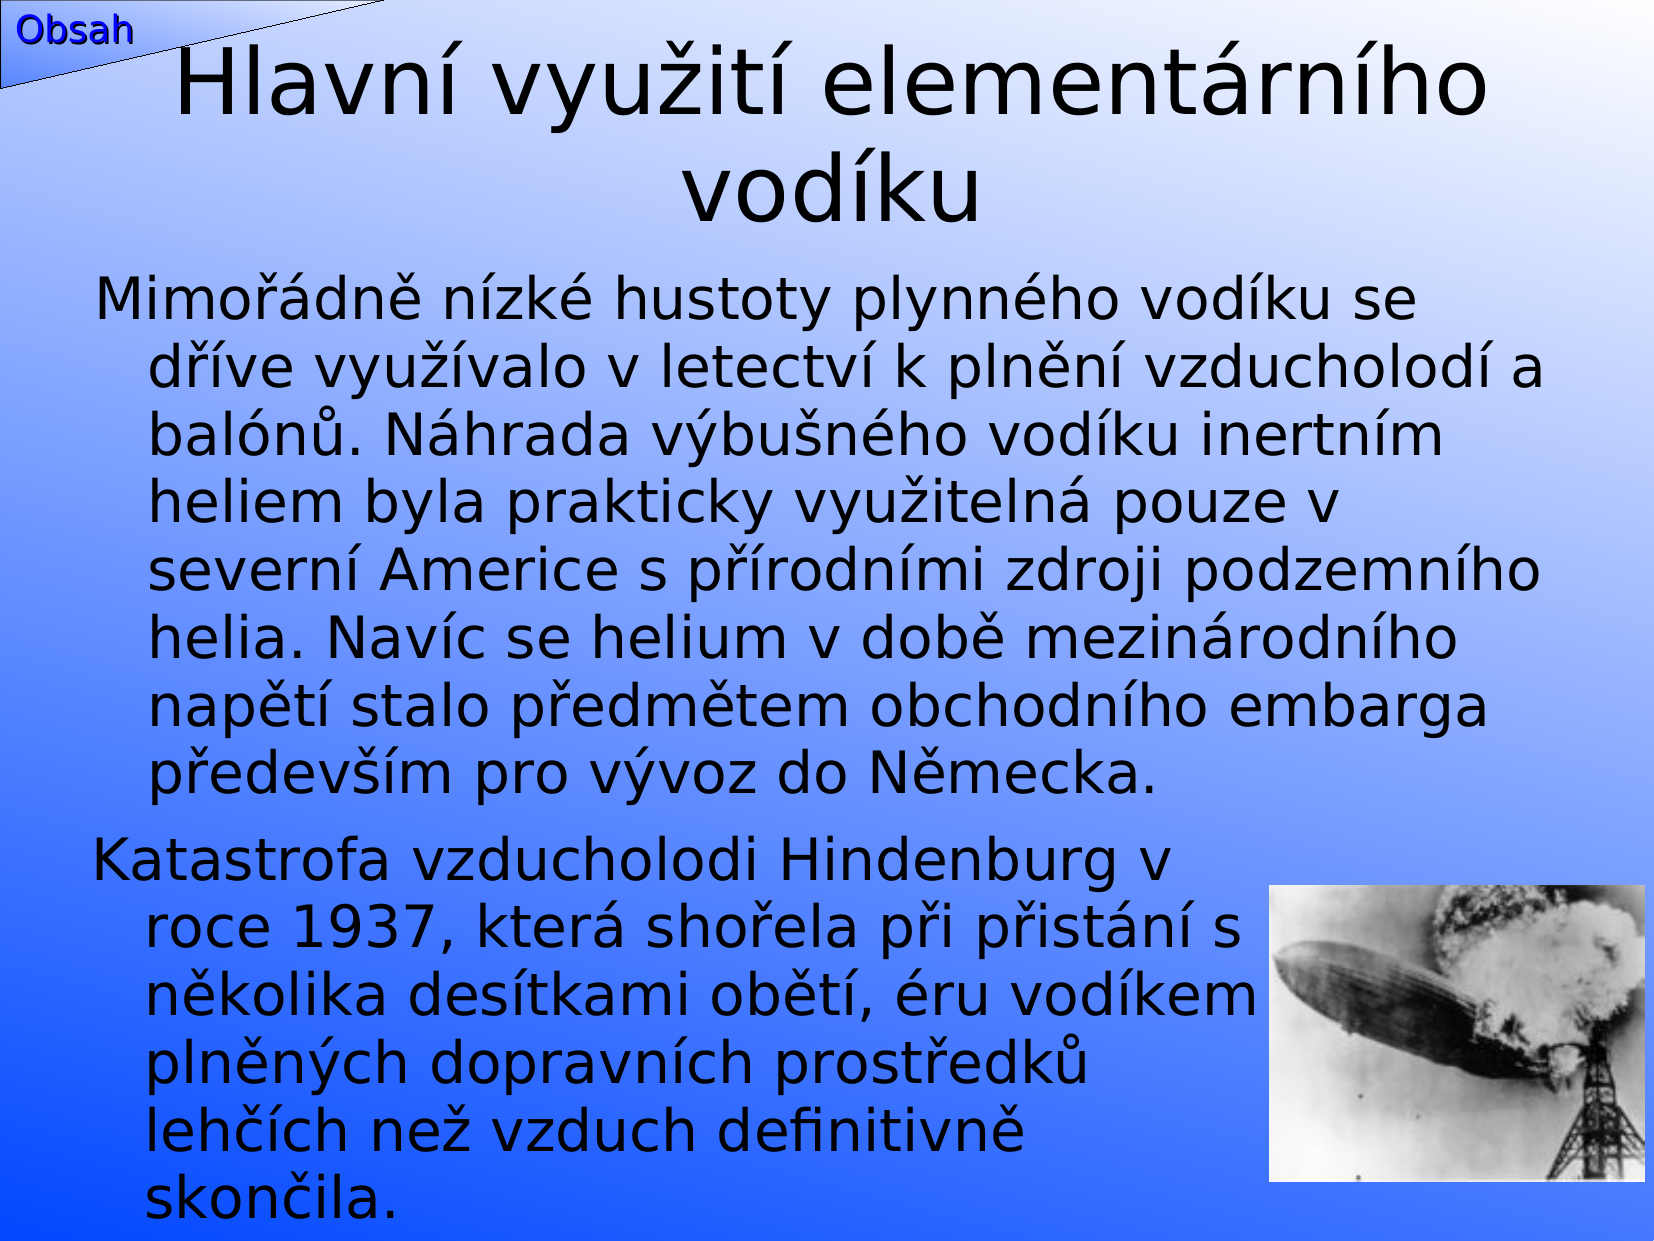

Obsah
# Hlavní využití elementárního vodíku
Mimořádně nízké hustoty plynného vodíku se dříve využívalo v letectví k plnění vzducholodí a balónů. Náhrada výbušného vodíku inertním heliem byla prakticky využitelná pouze v severní Americe s přírodními zdroji podzemního helia. Navíc se helium v době mezinárodního napětí stalo předmětem obchodního embarga především pro vývoz do Německa.
Katastrofa vzducholodi Hindenburg v roce 1937, která shořela při přistání s několika desítkami obětí, éru vodíkem plněných dopravních prostředků lehčích než vzduch definitivně skončila.